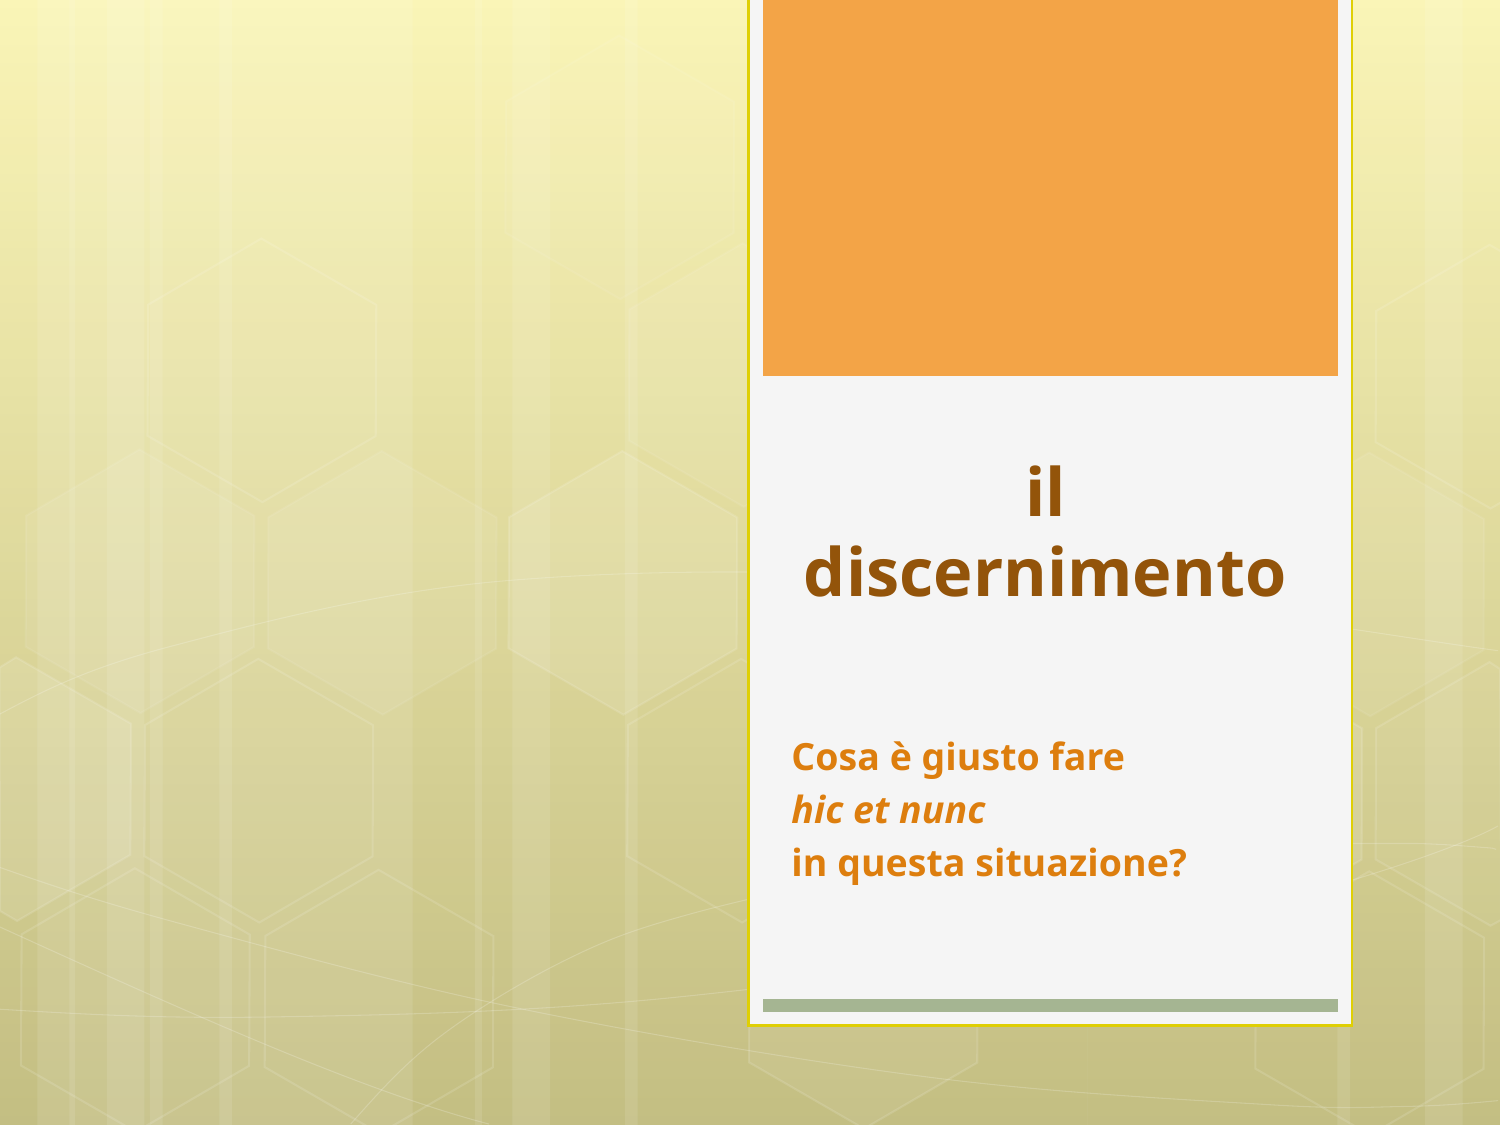

# il discernimento
Cosa è giusto fare
hic et nunc
in questa situazione?